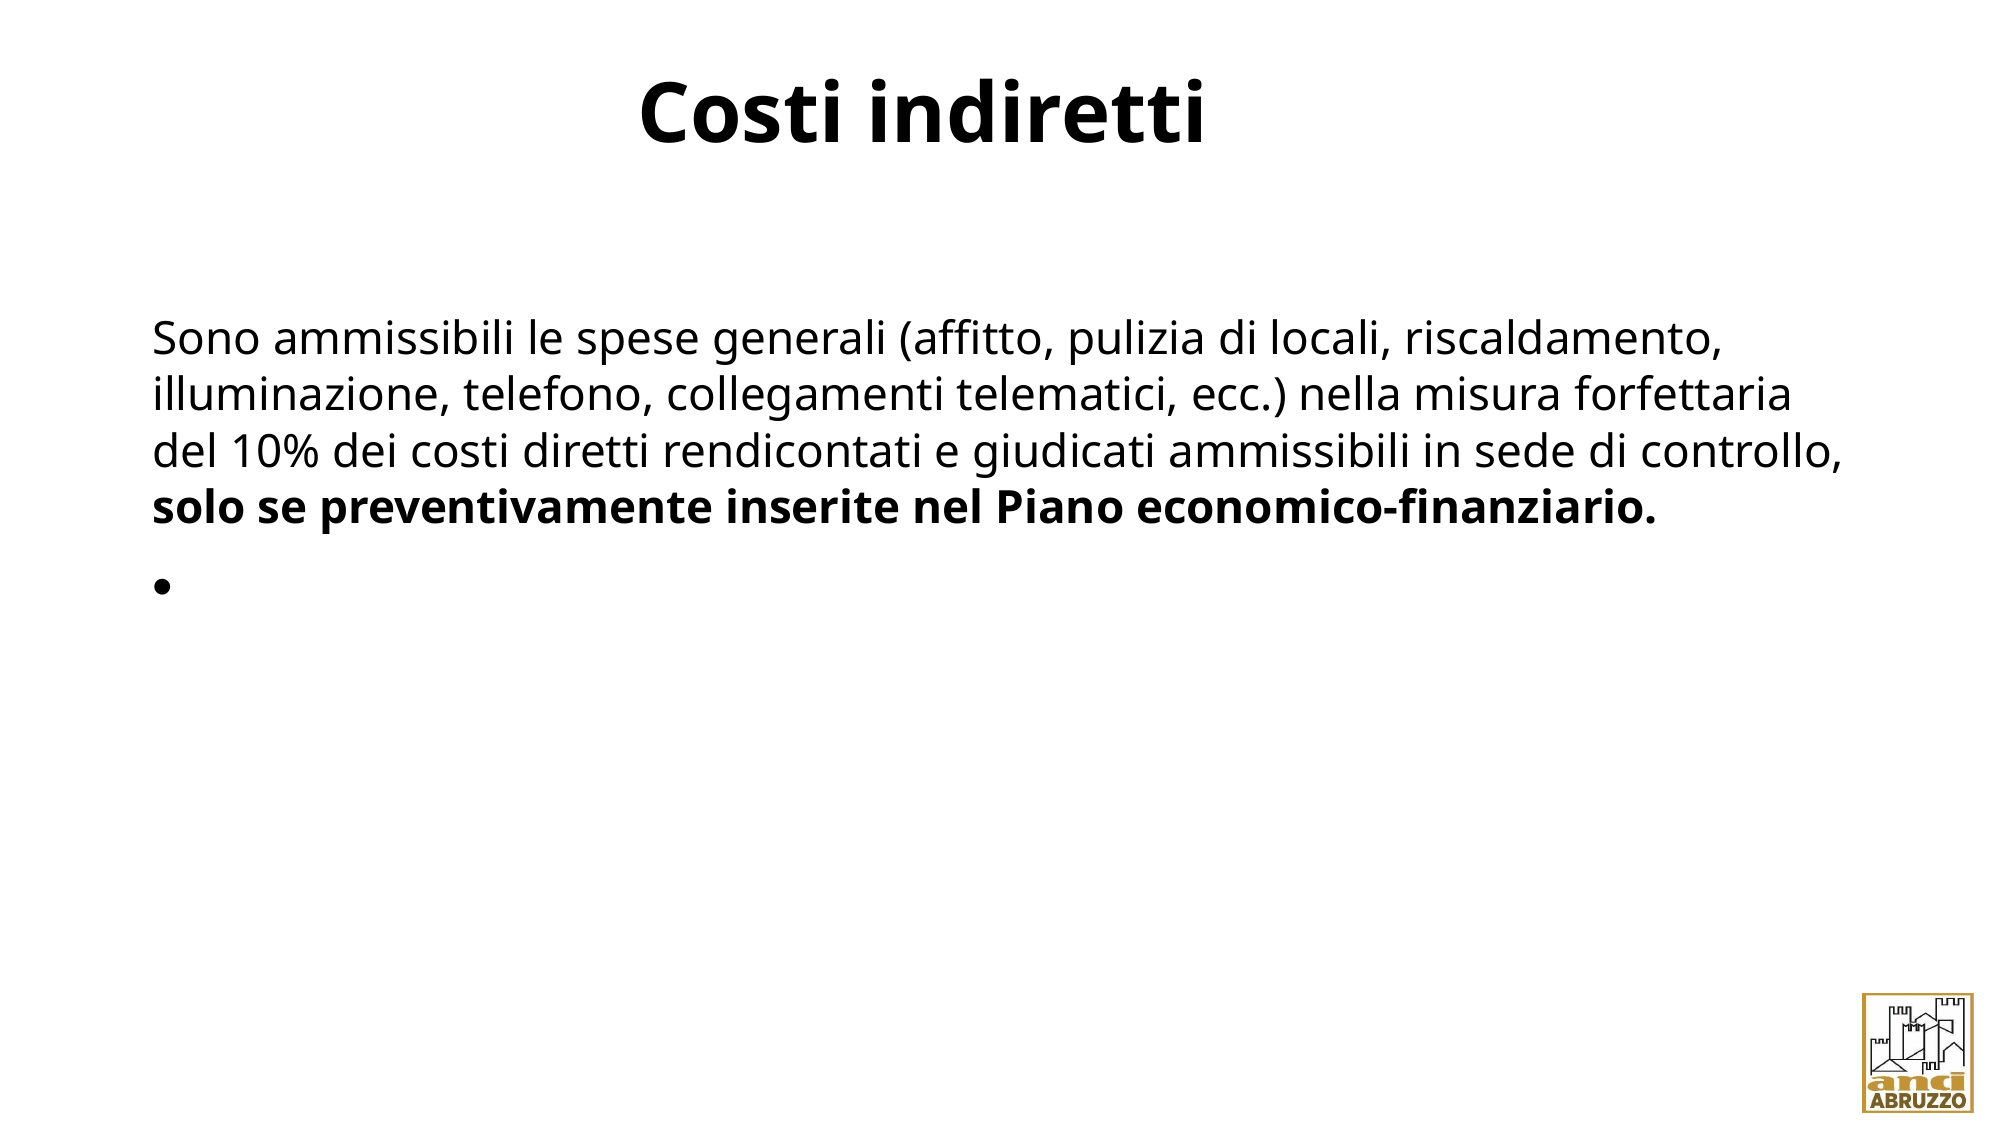

# Costi indiretti
Sono ammissibili le spese generali (affitto, pulizia di locali, riscaldamento, illuminazione, telefono, collegamenti telematici, ecc.) nella misura forfettaria del 10% dei costi diretti rendicontati e giudicati ammissibili in sede di controllo, solo se preventivamente inserite nel Piano economico-finanziario.